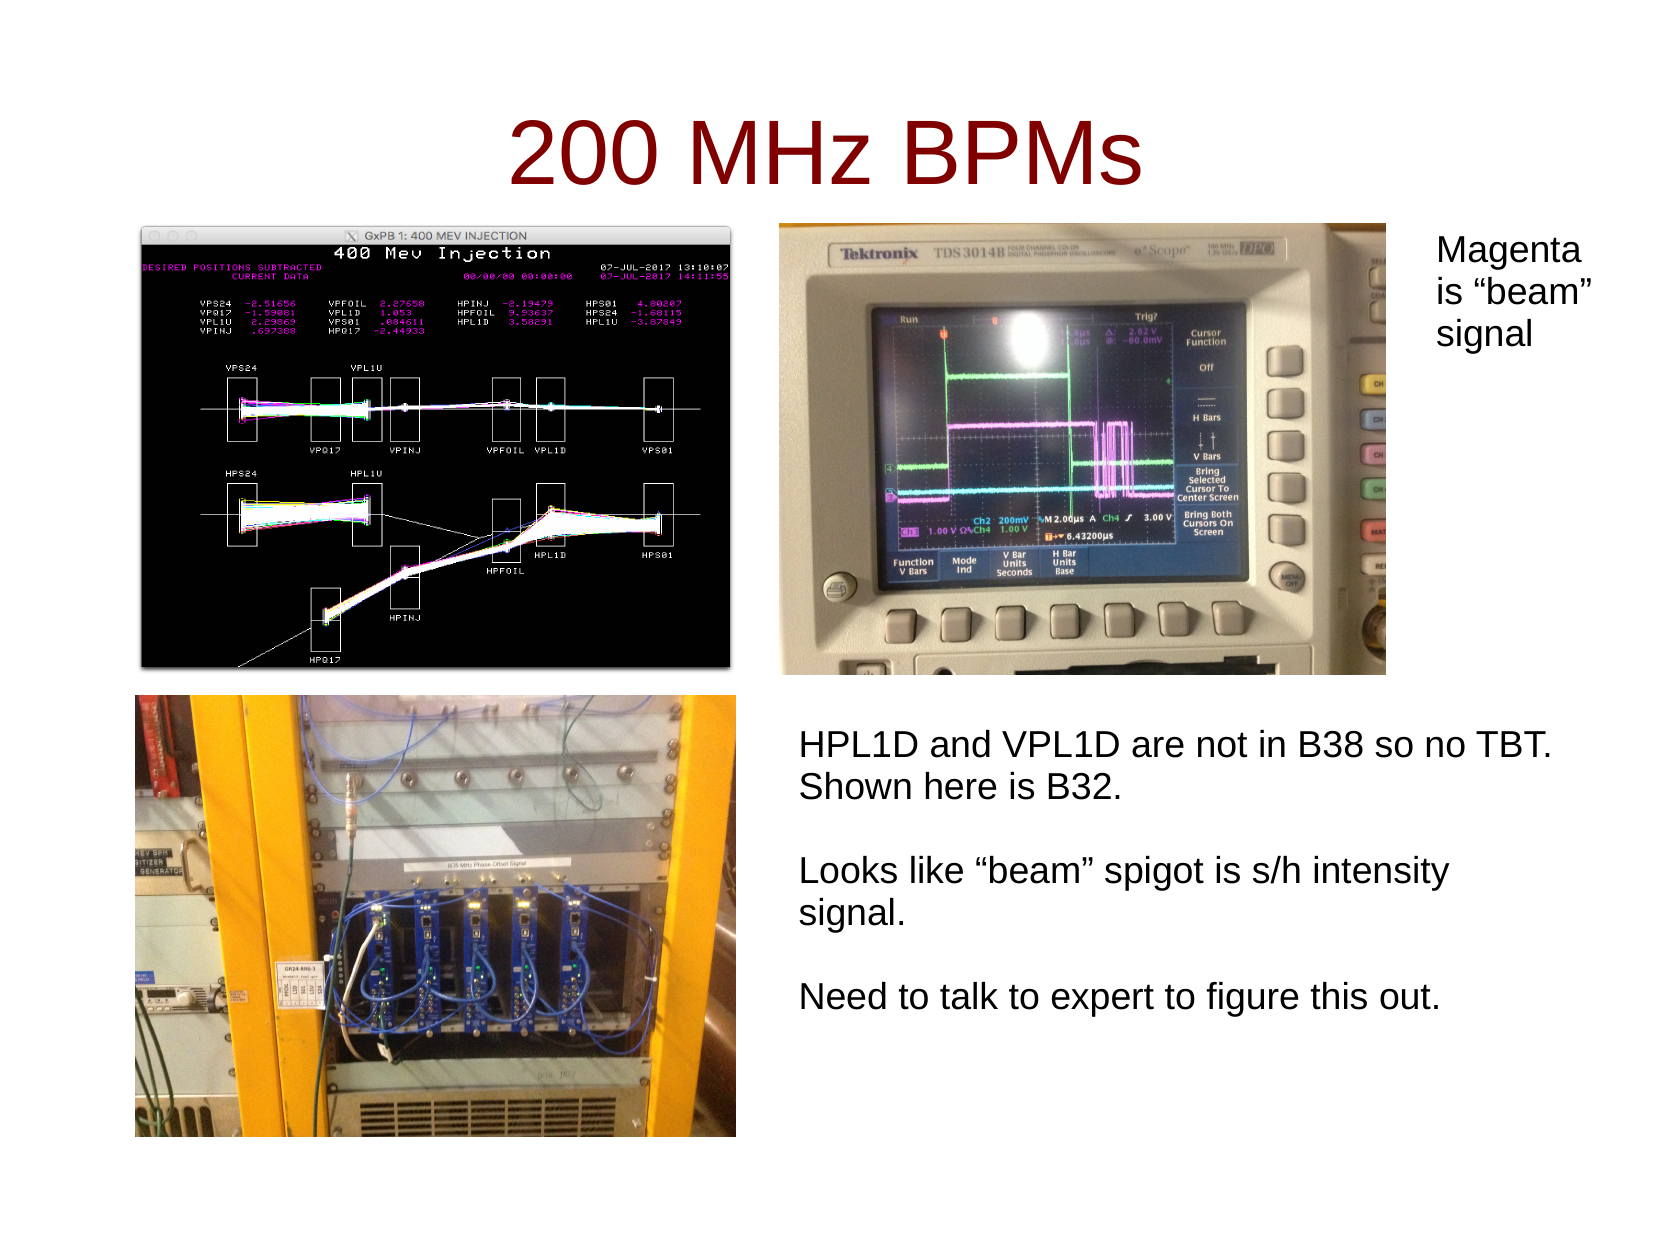

# 200 MHz BPMs
Magenta is “beam” signal
HPL1D and VPL1D are not in B38 so no TBT. Shown here is B32.
Looks like “beam” spigot is s/h intensity signal.
Need to talk to expert to figure this out.